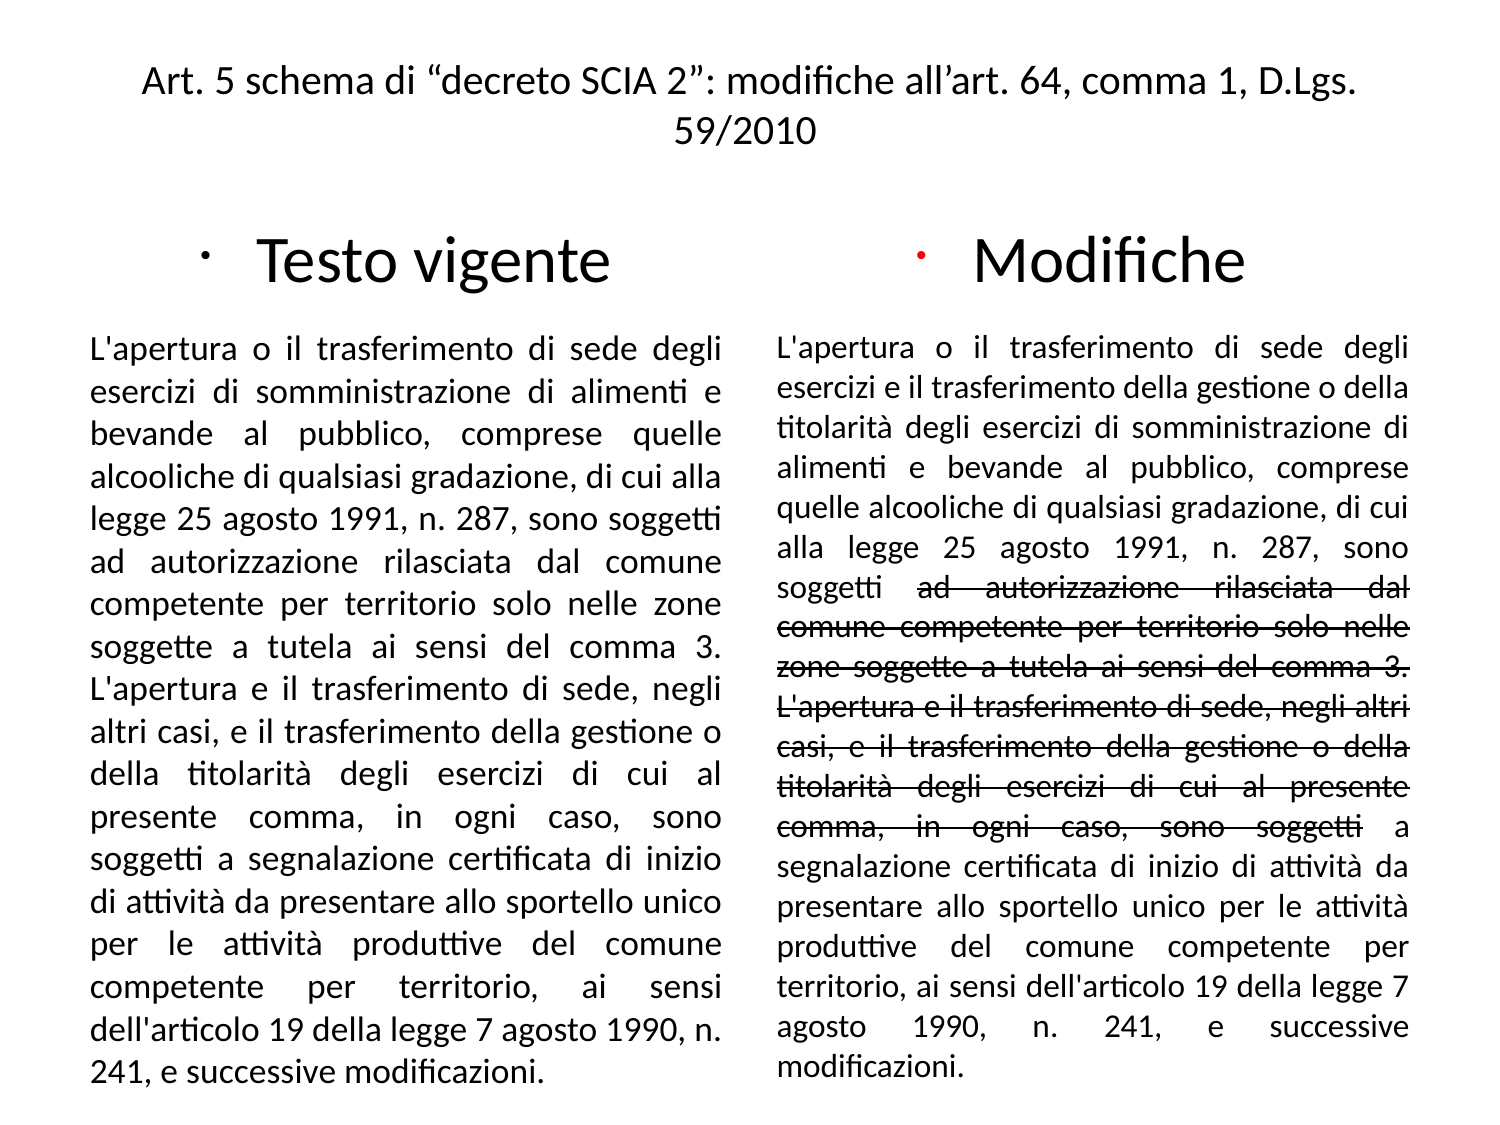

# Art. 5 schema di “decreto SCIA 2”: modifiche all’art. 64, comma 1, D.Lgs. 59/2010
Testo vigente
Modifiche
L'apertura o il trasferimento di sede degli esercizi di somministrazione di alimenti e bevande al pubblico, comprese quelle alcooliche di qualsiasi gradazione, di cui alla legge 25 agosto 1991, n. 287, sono soggetti ad autorizzazione rilasciata dal comune competente per territorio solo nelle zone soggette a tutela ai sensi del comma 3. L'apertura e il trasferimento di sede, negli altri casi, e il trasferimento della gestione o della titolarità degli esercizi di cui al presente comma, in ogni caso, sono soggetti a segnalazione certificata di inizio di attività da presentare allo sportello unico per le attività produttive del comune competente per territorio, ai sensi dell'articolo 19 della legge 7 agosto 1990, n. 241, e successive modificazioni.
L'apertura o il trasferimento di sede degli esercizi e il trasferimento della gestione o della titolarità degli esercizi di somministrazione di alimenti e bevande al pubblico, comprese quelle alcooliche di qualsiasi gradazione, di cui alla legge 25 agosto 1991, n. 287, sono soggetti ad autorizzazione rilasciata dal comune competente per territorio solo nelle zone soggette a tutela ai sensi del comma 3. L'apertura e il trasferimento di sede, negli altri casi, e il trasferimento della gestione o della titolarità degli esercizi di cui al presente comma, in ogni caso, sono soggetti a segnalazione certificata di inizio di attività da presentare allo sportello unico per le attività produttive del comune competente per territorio, ai sensi dell'articolo 19 della legge 7 agosto 1990, n. 241, e successive modificazioni.